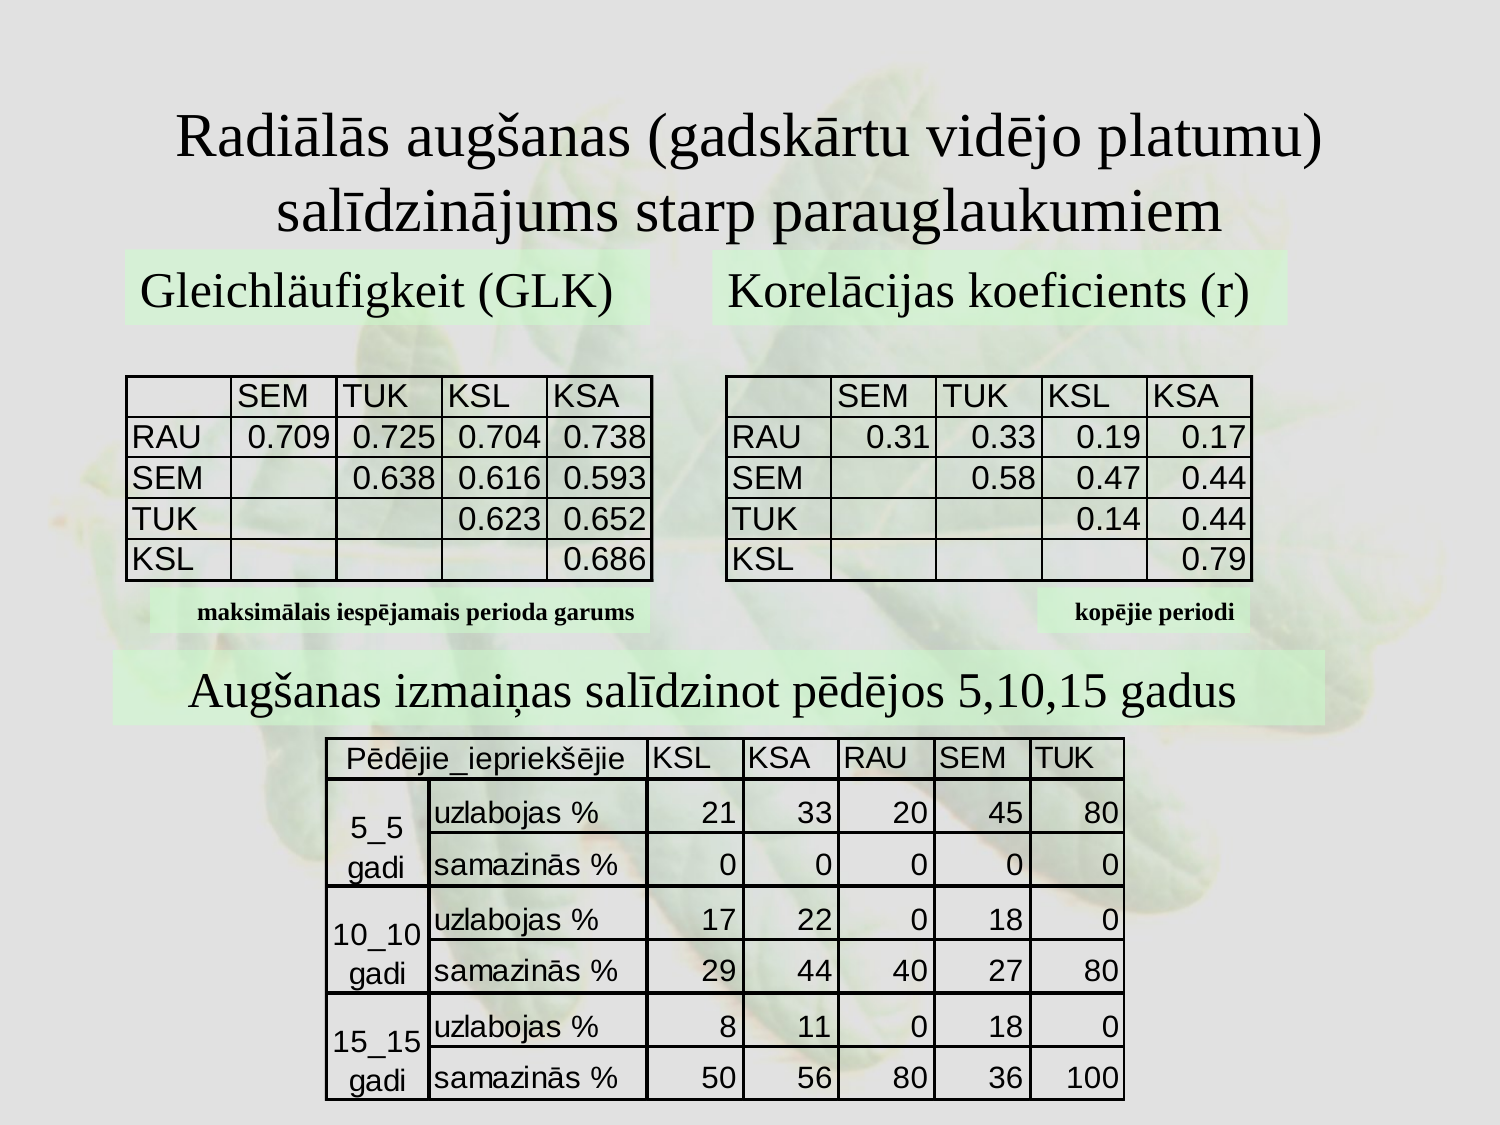

# Radiālās augšanas (gadskārtu vidējo platumu) salīdzinājums starp parauglaukumiem
Gleichläufigkeit (GLK)
Korelācijas koeficients (r)
maksimālais iespējamais perioda garums
kopējie periodi
Augšanas izmaiņas salīdzinot pēdējos 5,10,15 gadus